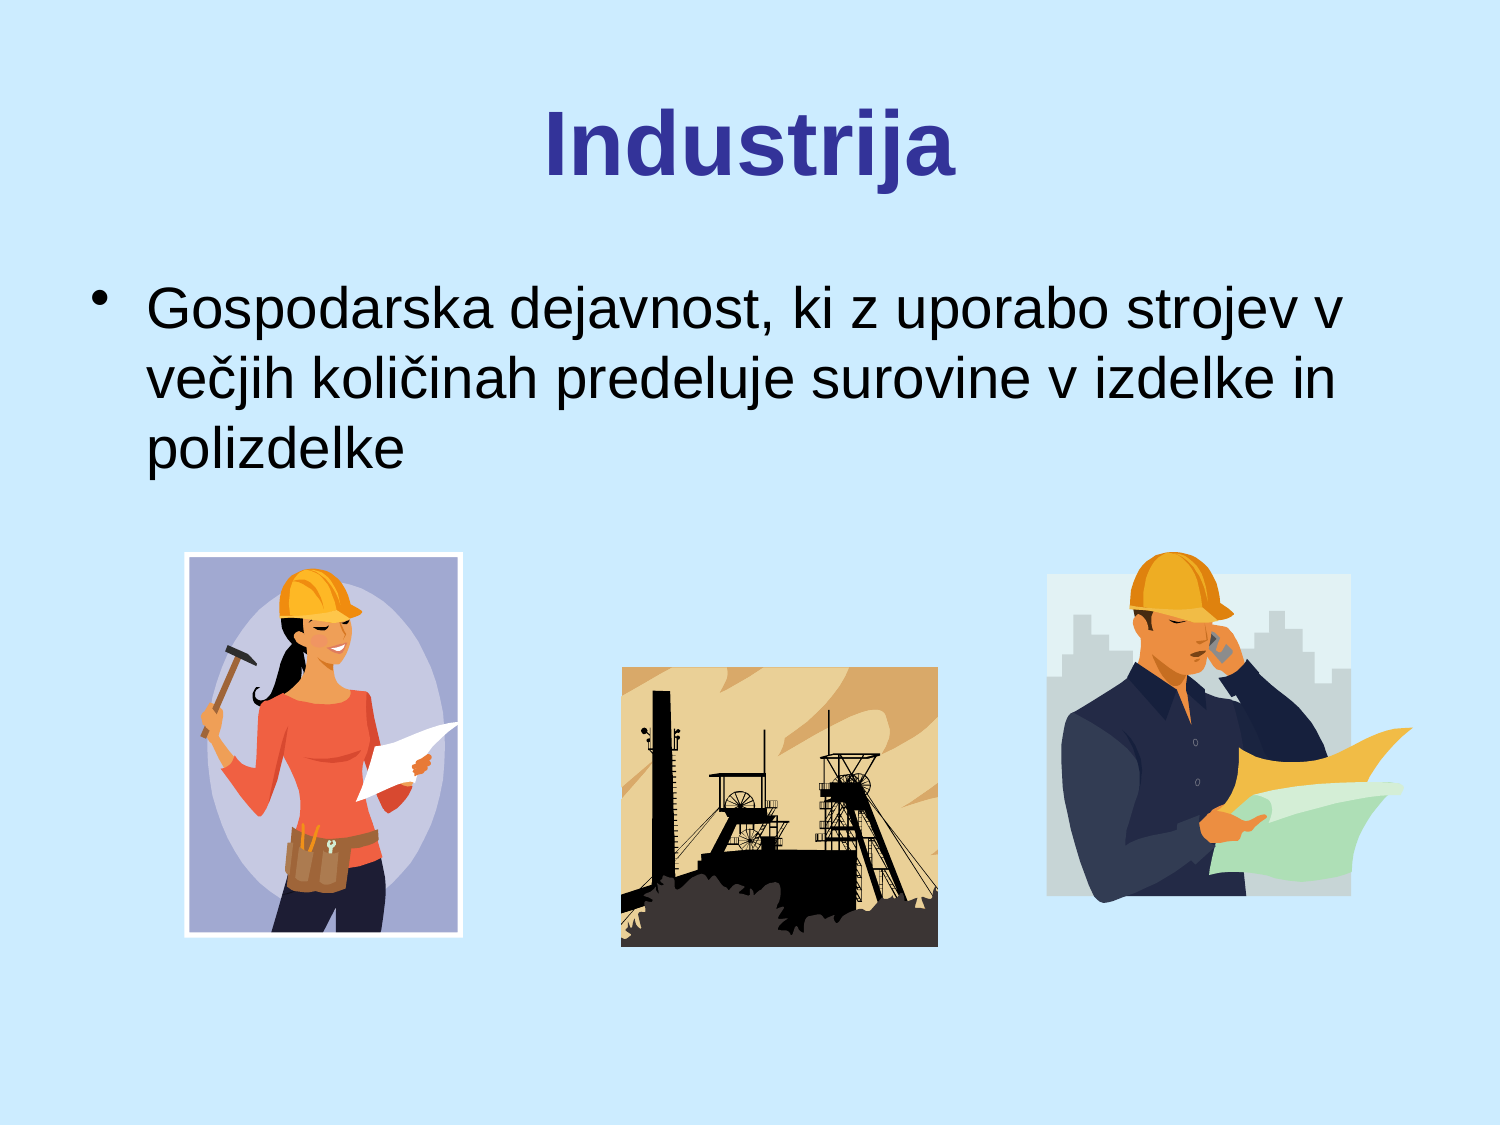

# Industrija
Gospodarska dejavnost, ki z uporabo strojev v večjih količinah predeluje surovine v izdelke in polizdelke